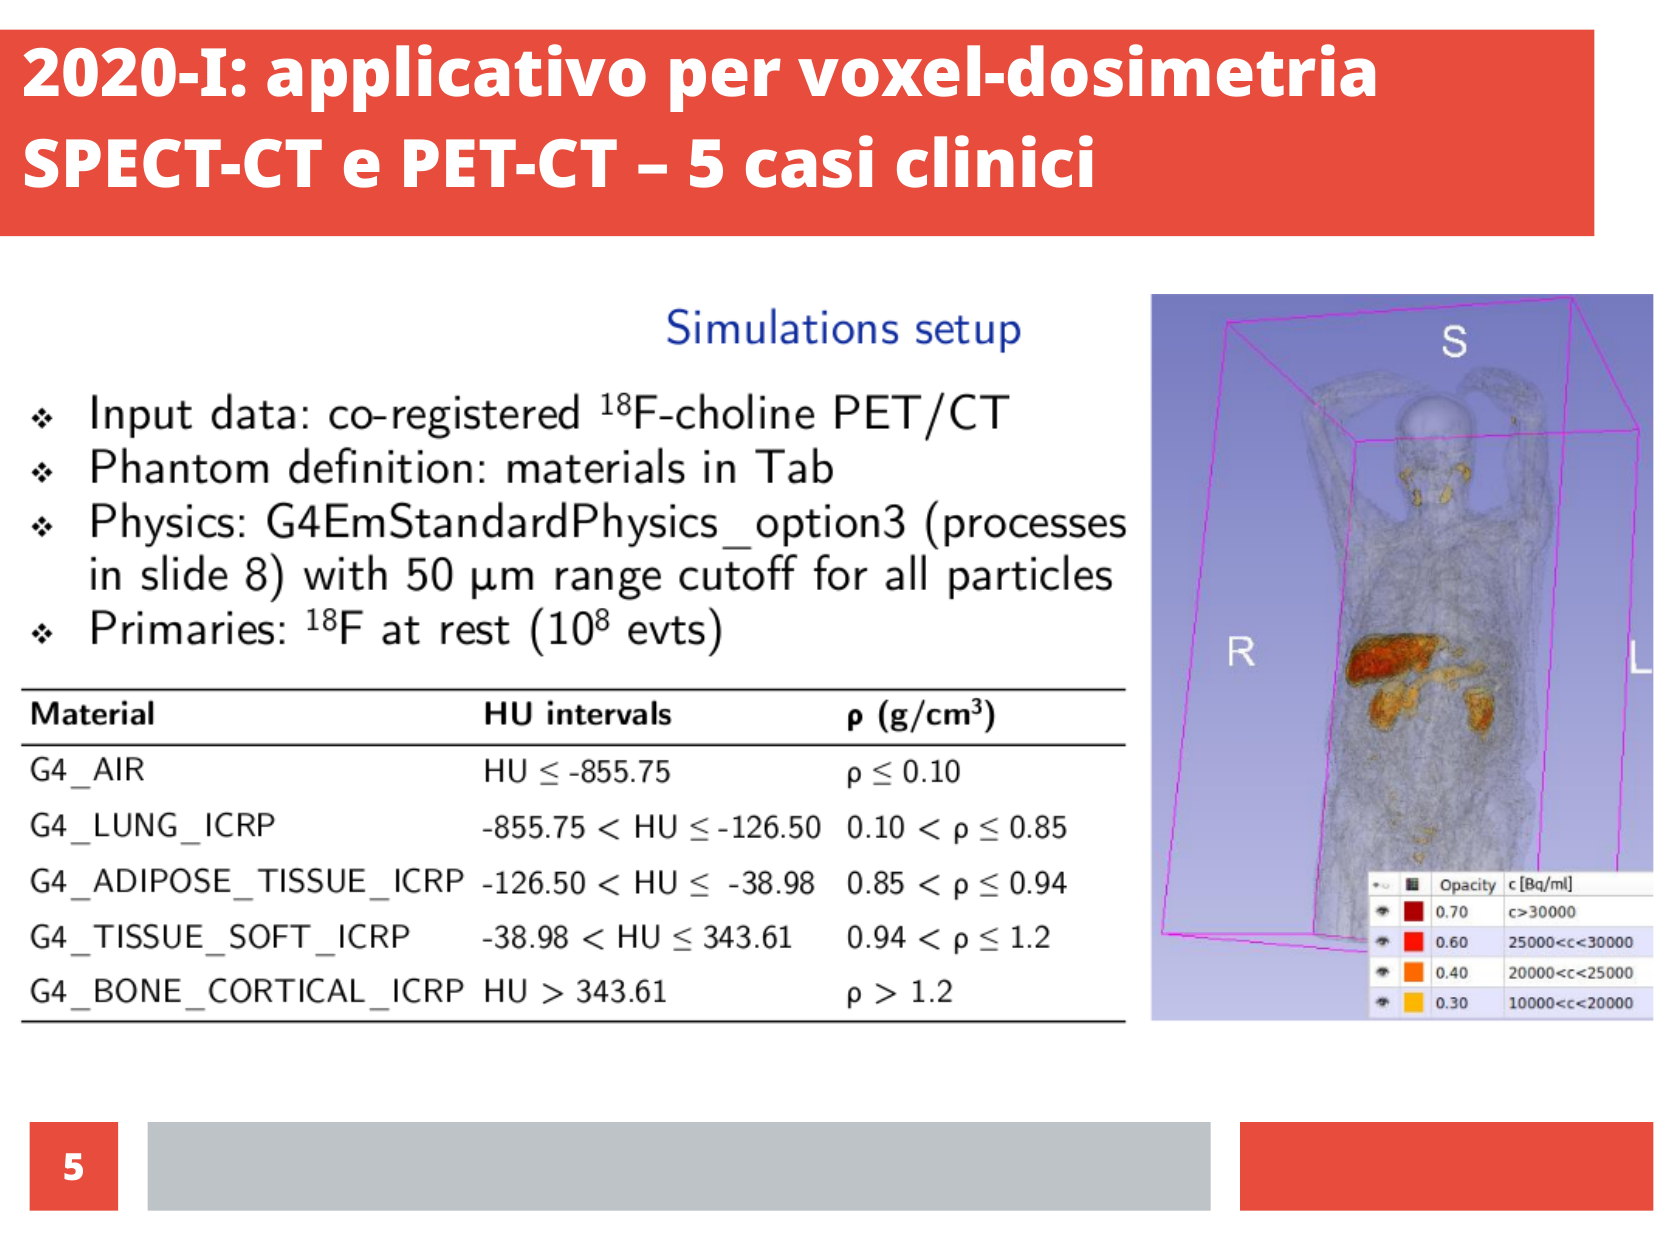

# 2020-I: applicativo per voxel-dosimetria SPECT-CT e PET-CT – 5 casi clinici
5